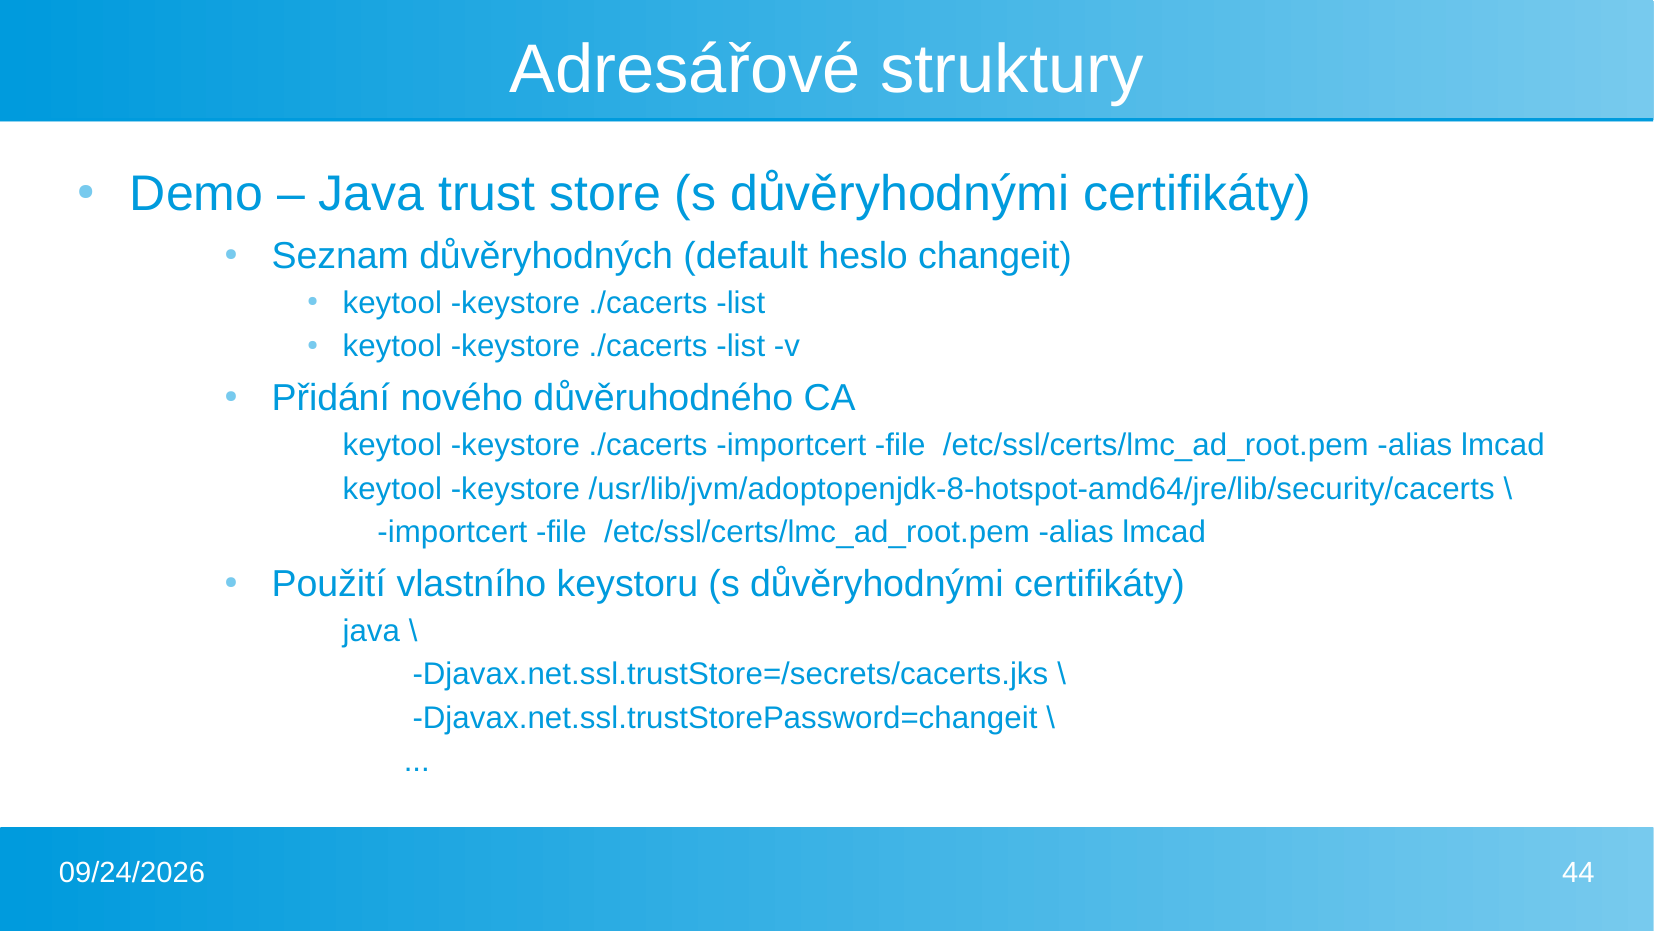

# Adresářové struktury
Demo – Java trust store (s důvěryhodnými certifikáty)
Seznam důvěryhodných (default heslo changeit)
keytool -keystore ./cacerts -list
keytool -keystore ./cacerts -list -v
Přidání nového důvěruhodného CA
keytool -keystore ./cacerts -importcert -file /etc/ssl/certs/lmc_ad_root.pem -alias lmcad
keytool -keystore /usr/lib/jvm/adoptopenjdk-8-hotspot-amd64/jre/lib/security/cacerts \
 -importcert -file /etc/ssl/certs/lmc_ad_root.pem -alias lmcad
Použití vlastního keystoru (s důvěryhodnými certifikáty)
java \
 -Djavax.net.ssl.trustStore=/secrets/cacerts.jks \
 -Djavax.net.ssl.trustStorePassword=changeit \
 ...
44